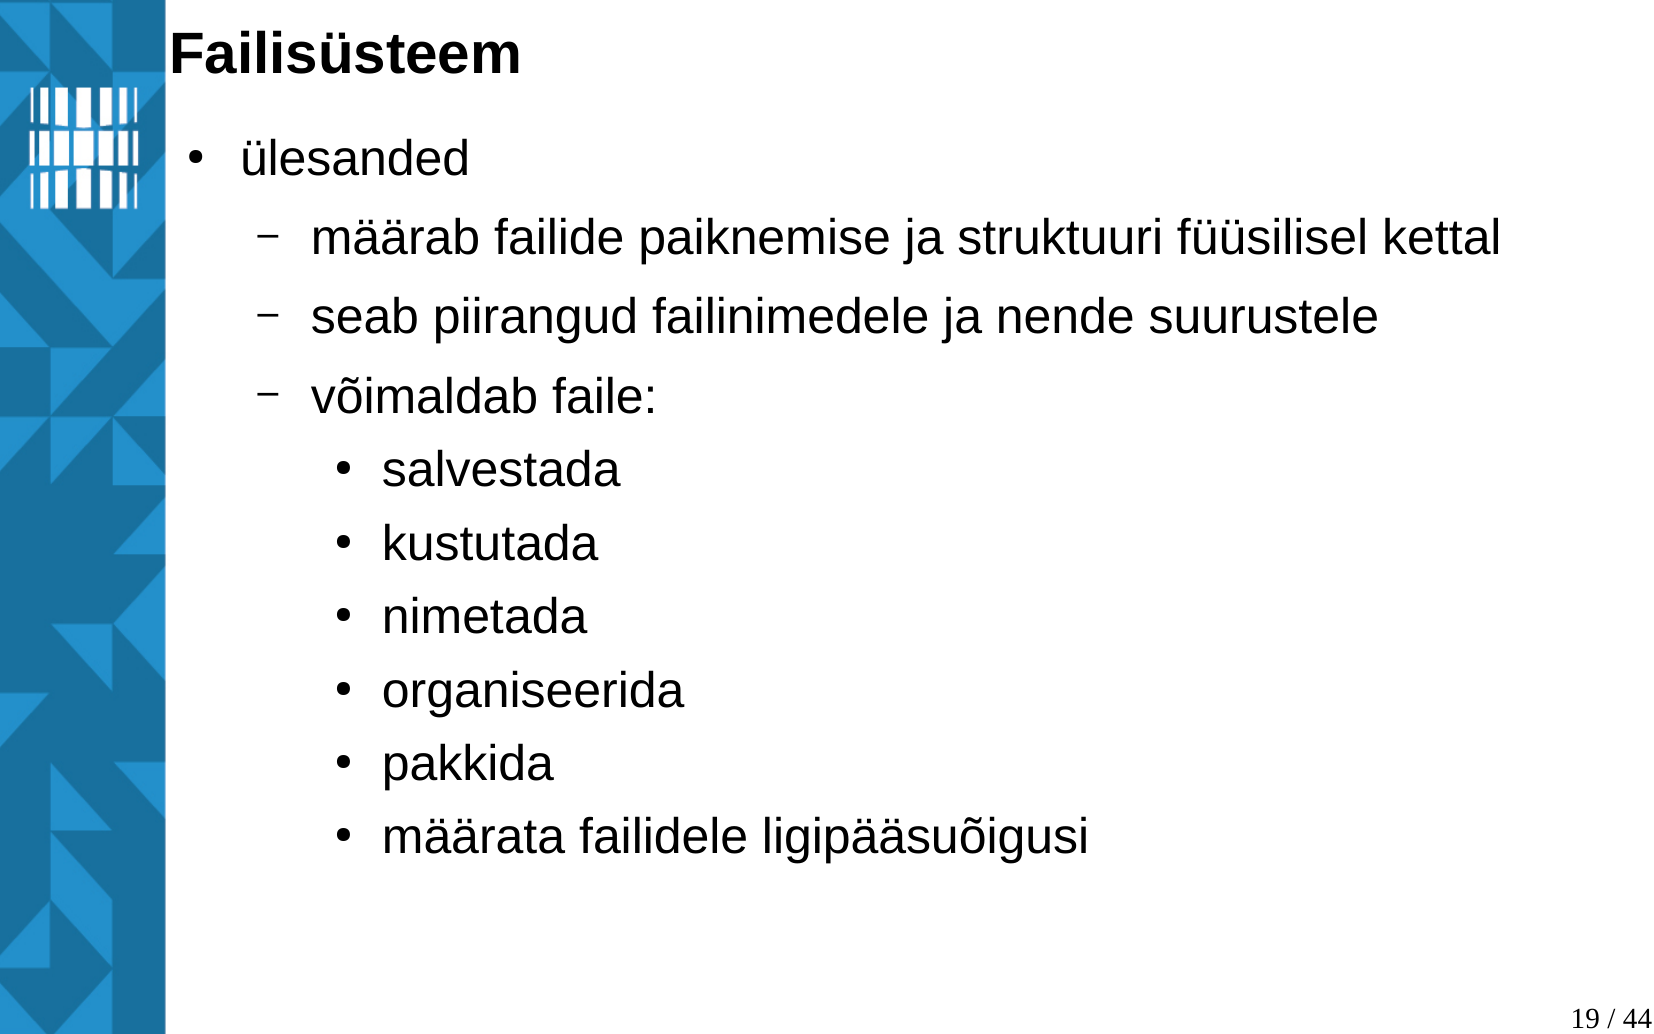

# Failisüsteem
ülesanded
määrab failide paiknemise ja struktuuri füüsilisel kettal
seab piirangud failinimedele ja nende suurustele
võimaldab faile:
salvestada
kustutada
nimetada
organiseerida
pakkida
määrata failidele ligipääsuõigusi
19